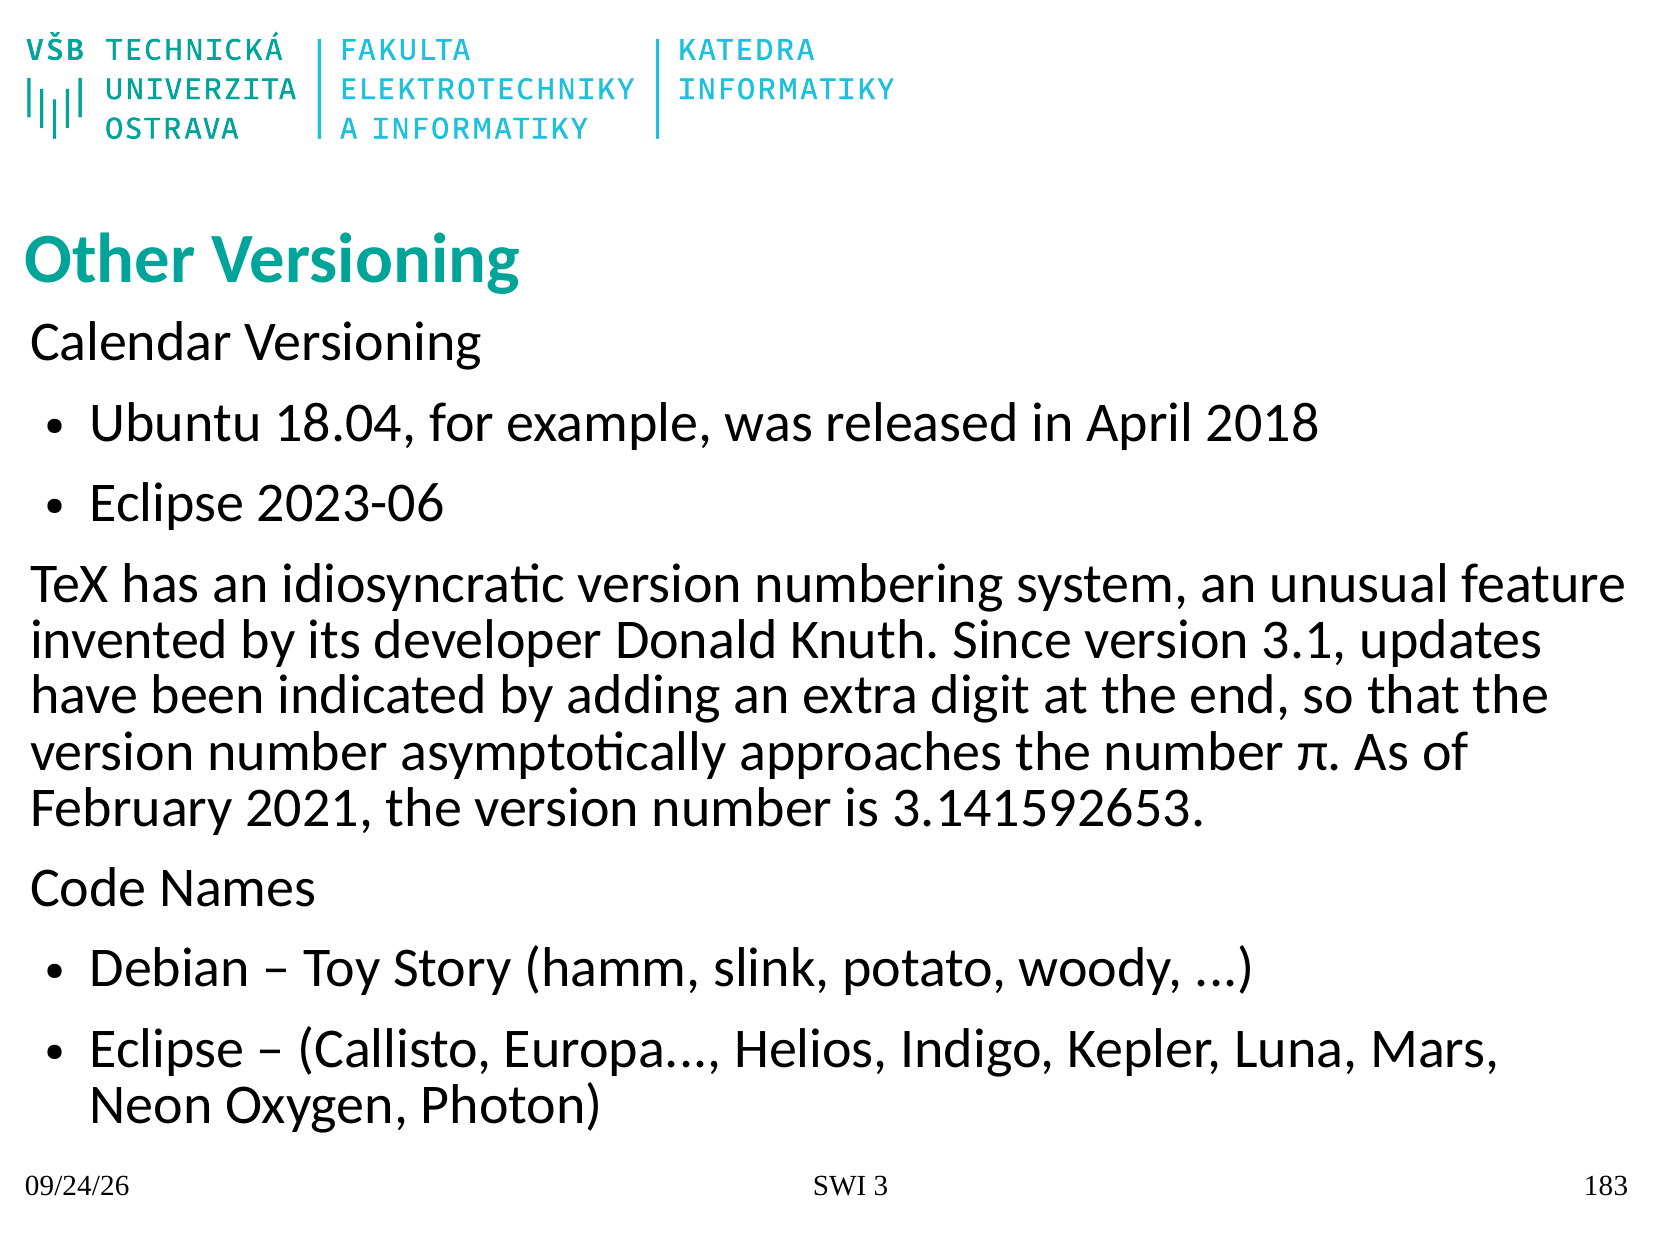

# Other Versioning
Calendar Versioning
Ubuntu 18.04, for example, was released in April 2018
Eclipse 2023-06
TeX has an idiosyncratic version numbering system, an unusual feature invented by its developer Donald Knuth. Since version 3.1, updates have been indicated by adding an extra digit at the end, so that the version number asymptotically approaches the number π. As of February 2021, the version number is 3.141592653.
Code Names
Debian – Toy Story (hamm, slink, potato, woody, ...)
Eclipse – (Callisto, Europa..., Helios, Indigo, Kepler, Luna, Mars, Neon Oxygen, Photon)
SWI 3
183